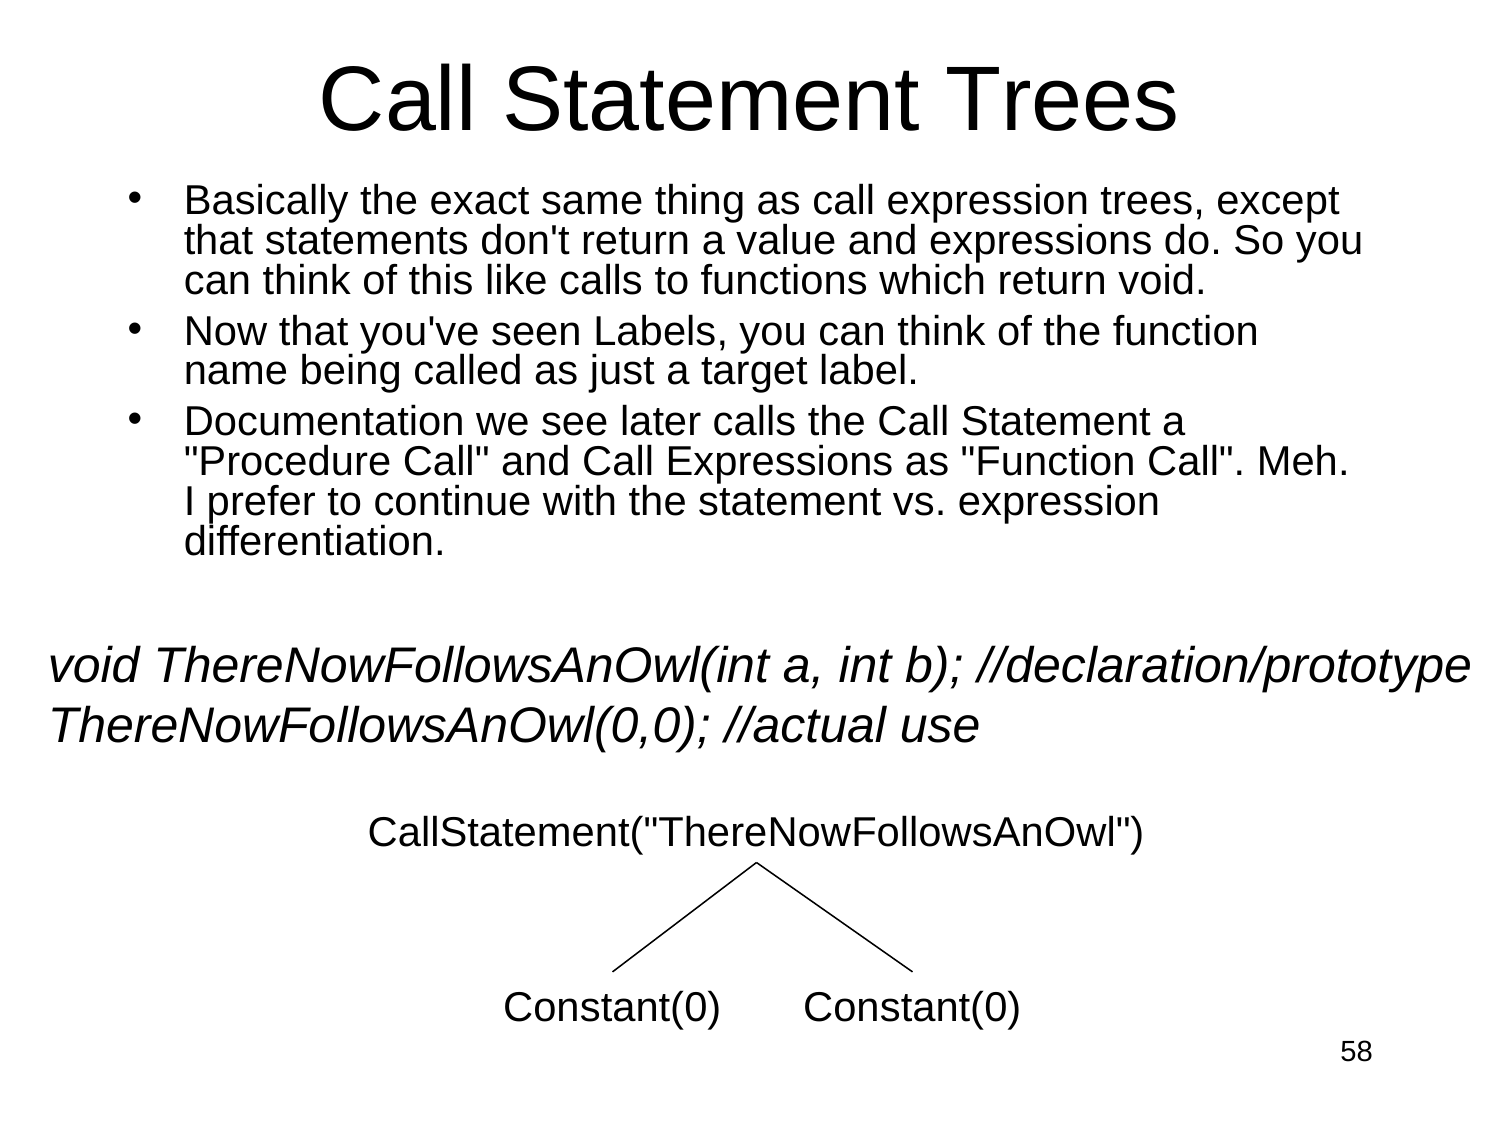

# Call Statement Trees
Basically the exact same thing as call expression trees, except that statements don't return a value and expressions do. So you can think of this like calls to functions which return void.
Now that you've seen Labels, you can think of the function name being called as just a target label.
Documentation we see later calls the Call Statement a "Procedure Call" and Call Expressions as "Function Call". Meh. I prefer to continue with the statement vs. expression differentiation.
void ThereNowFollowsAnOwl(int a, int b); //declaration/prototype
ThereNowFollowsAnOwl(0,0); //actual use
CallStatement("ThereNowFollowsAnOwl")
Constant(0)
Constant(0)